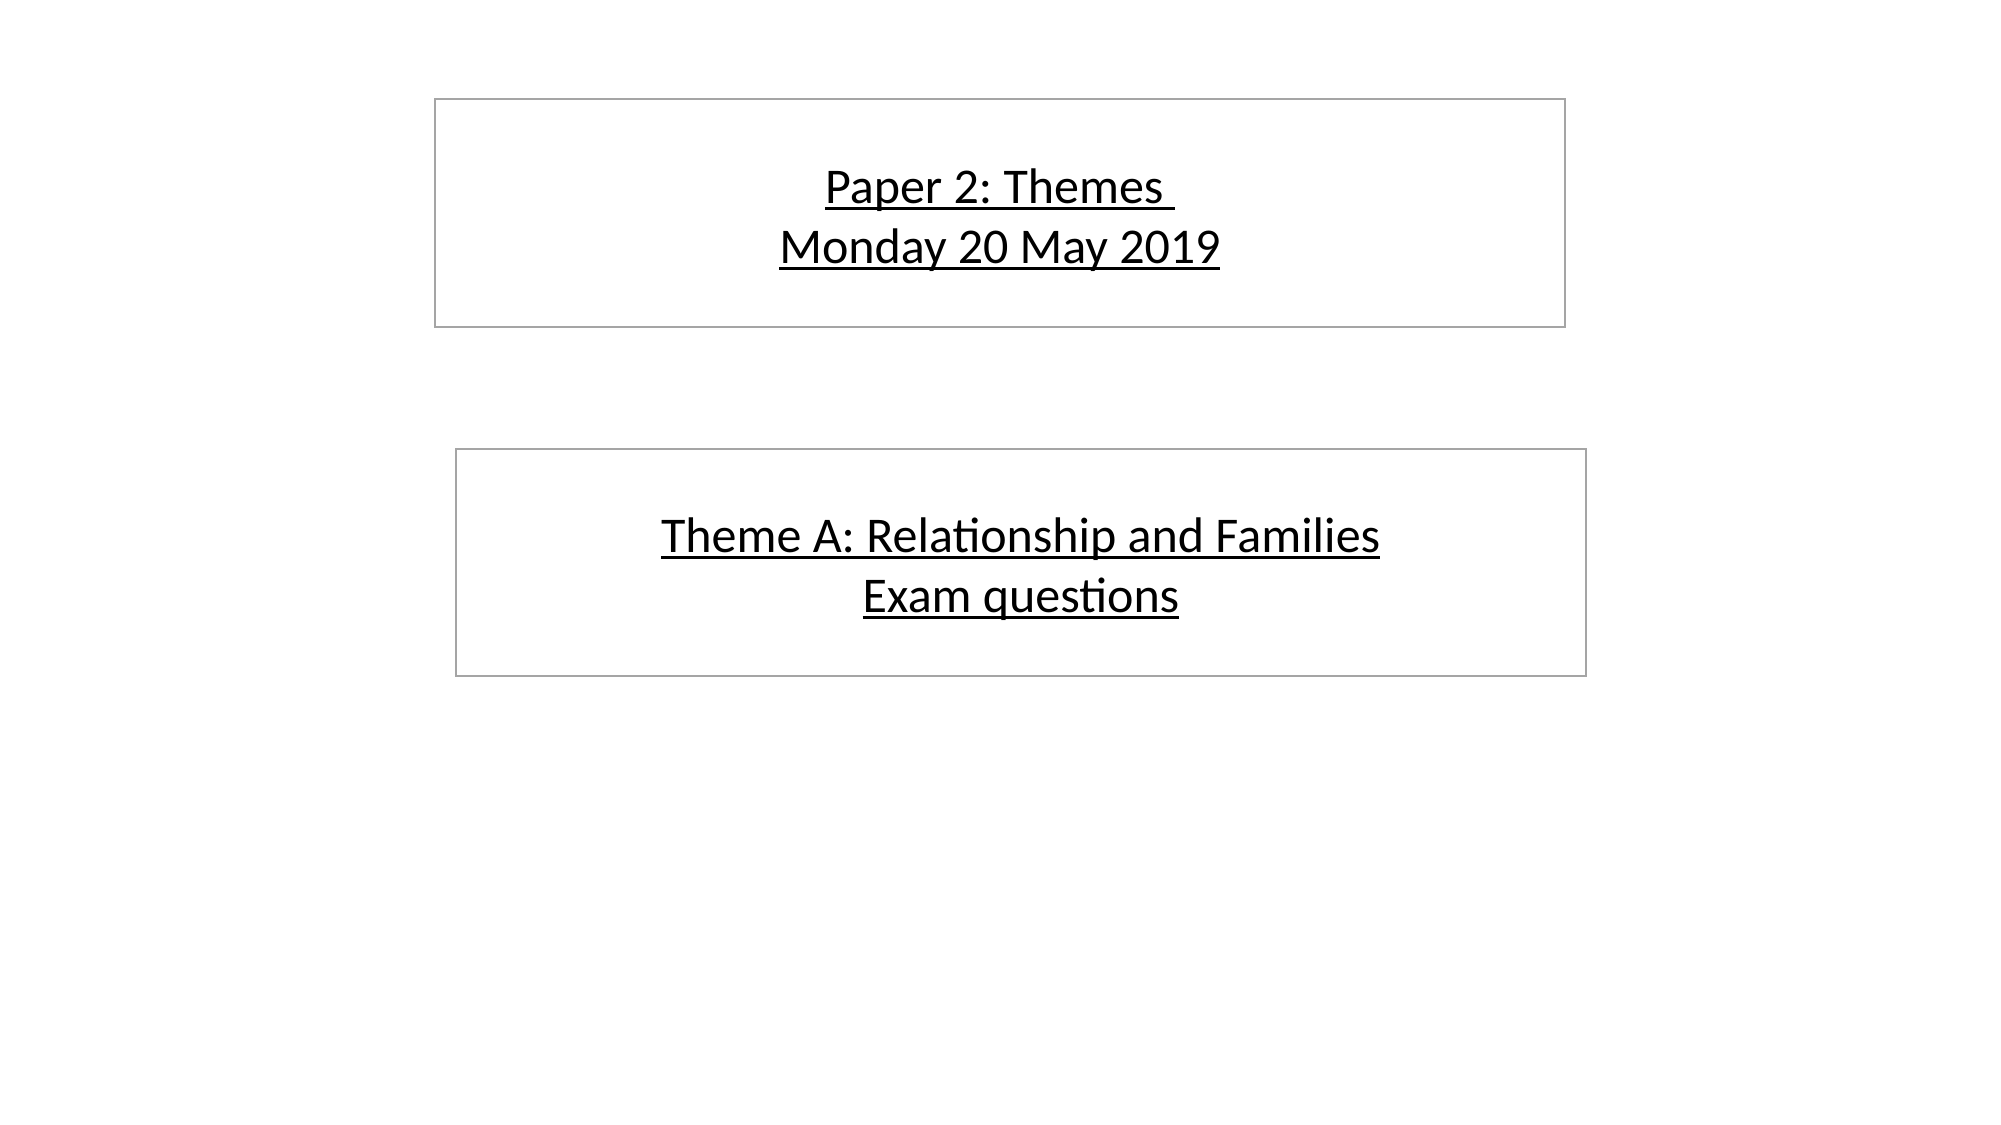

Paper 2: Themes
Monday 20 May 2019
Theme A: Relationship and Families
Exam questions